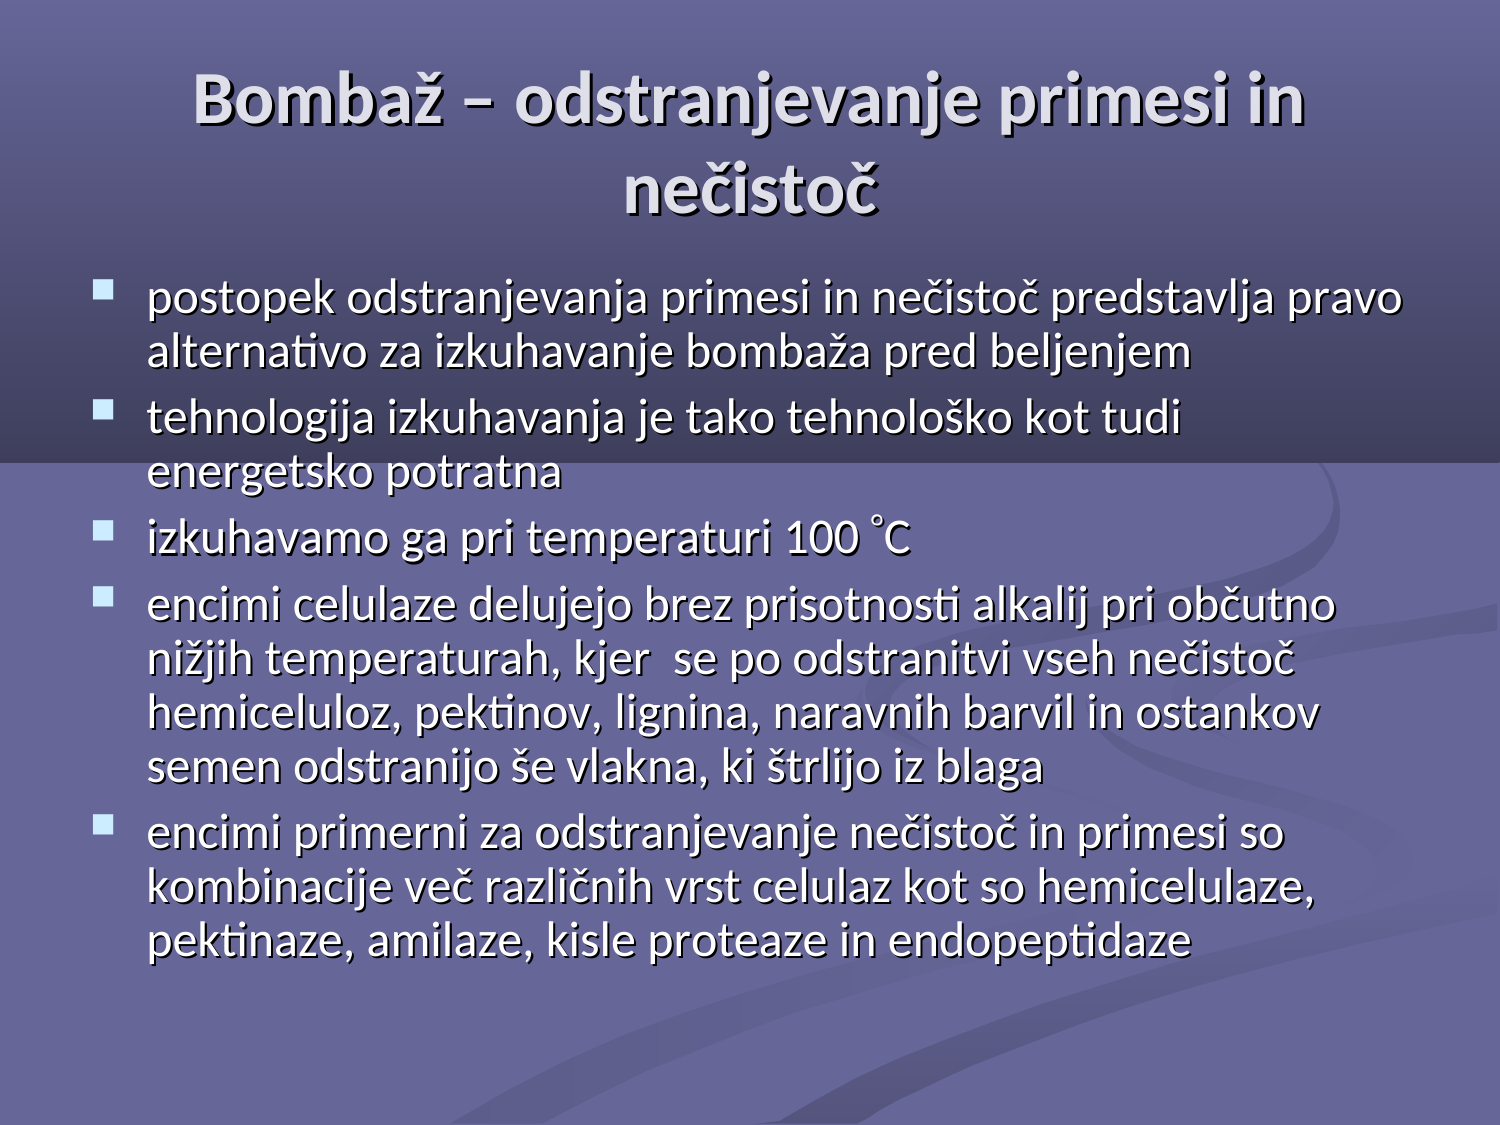

# Bombaž – odstranjevanje primesi in nečistoč
postopek odstranjevanja primesi in nečistoč predstavlja pravo alternativo za izkuhavanje bombaža pred beljenjem
tehnologija izkuhavanja je tako tehnološko kot tudi energetsko potratna
izkuhavamo ga pri temperaturi 100 C
encimi celulaze delujejo brez prisotnosti alkalij pri občutno nižjih temperaturah, kjer se po odstranitvi vseh nečistoč hemiceluloz, pektinov, lignina, naravnih barvil in ostankov semen odstranijo še vlakna, ki štrlijo iz blaga
encimi primerni za odstranjevanje nečistoč in primesi so kombinacije več različnih vrst celulaz kot so hemicelulaze, pektinaze, amilaze, kisle proteaze in endopeptidaze